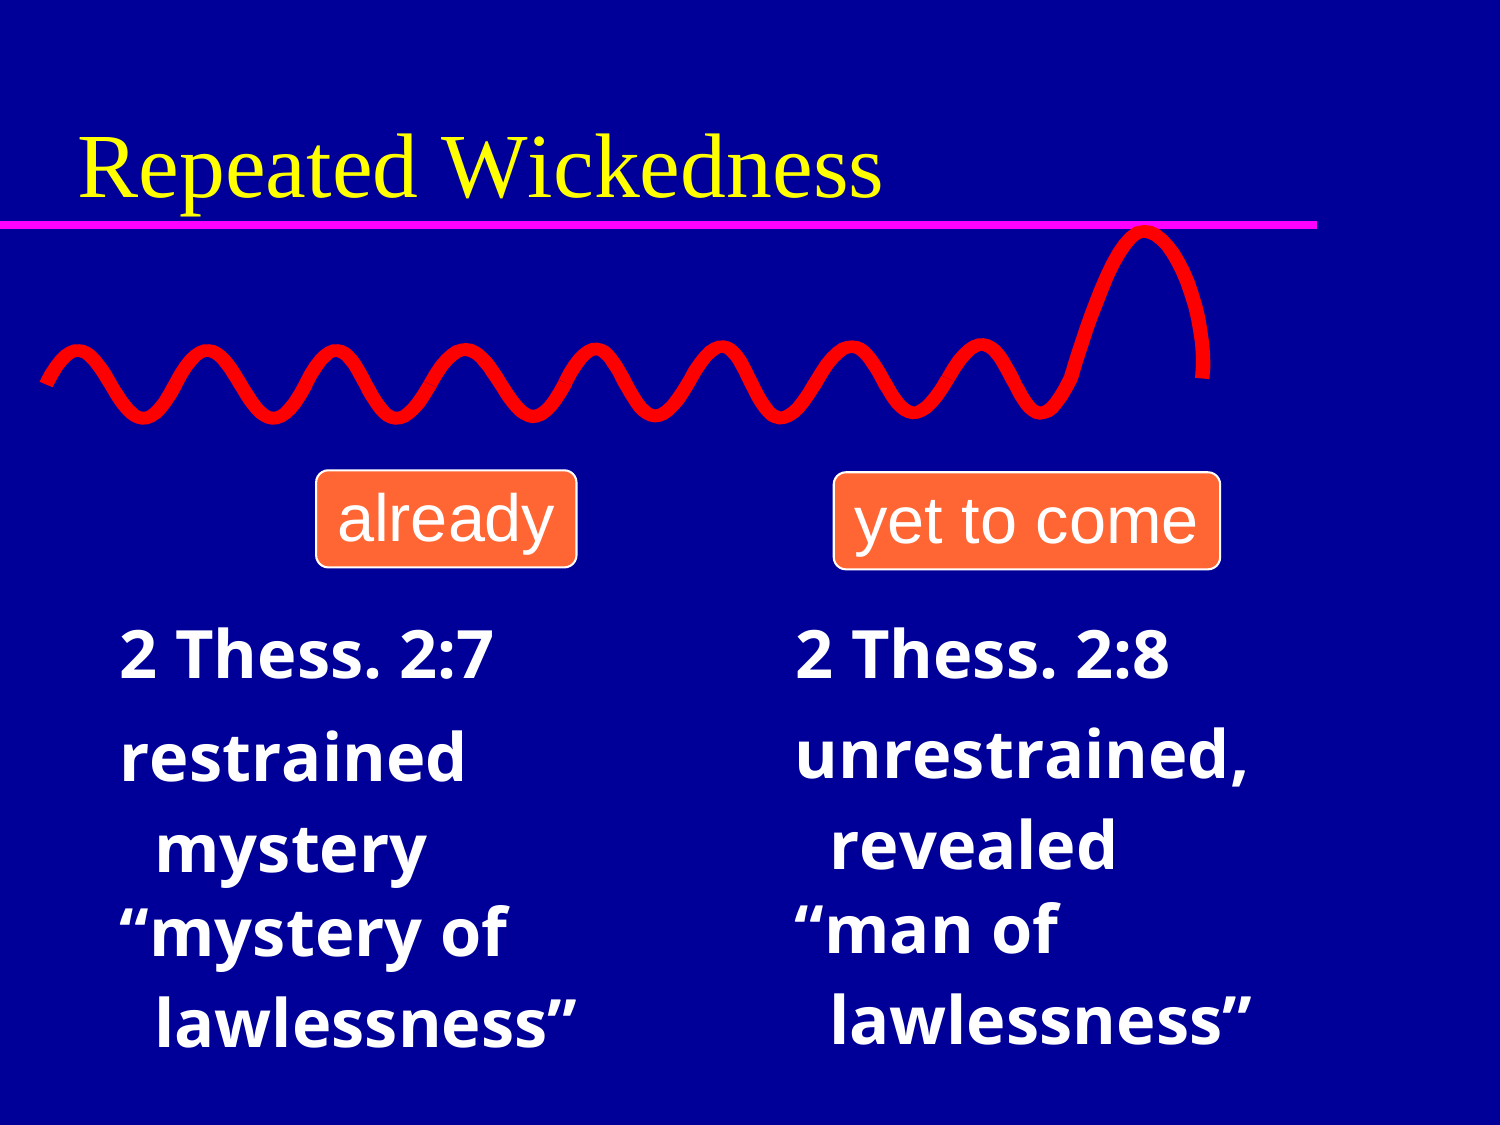

# Repeated Wickedness
already
yet to come
 2 Thess. 2:7
 2 Thess. 2:8
 unrestrained,
 revealed
 restrained
 mystery
 “man of
 lawlessness”
 “mystery of
 lawlessness”